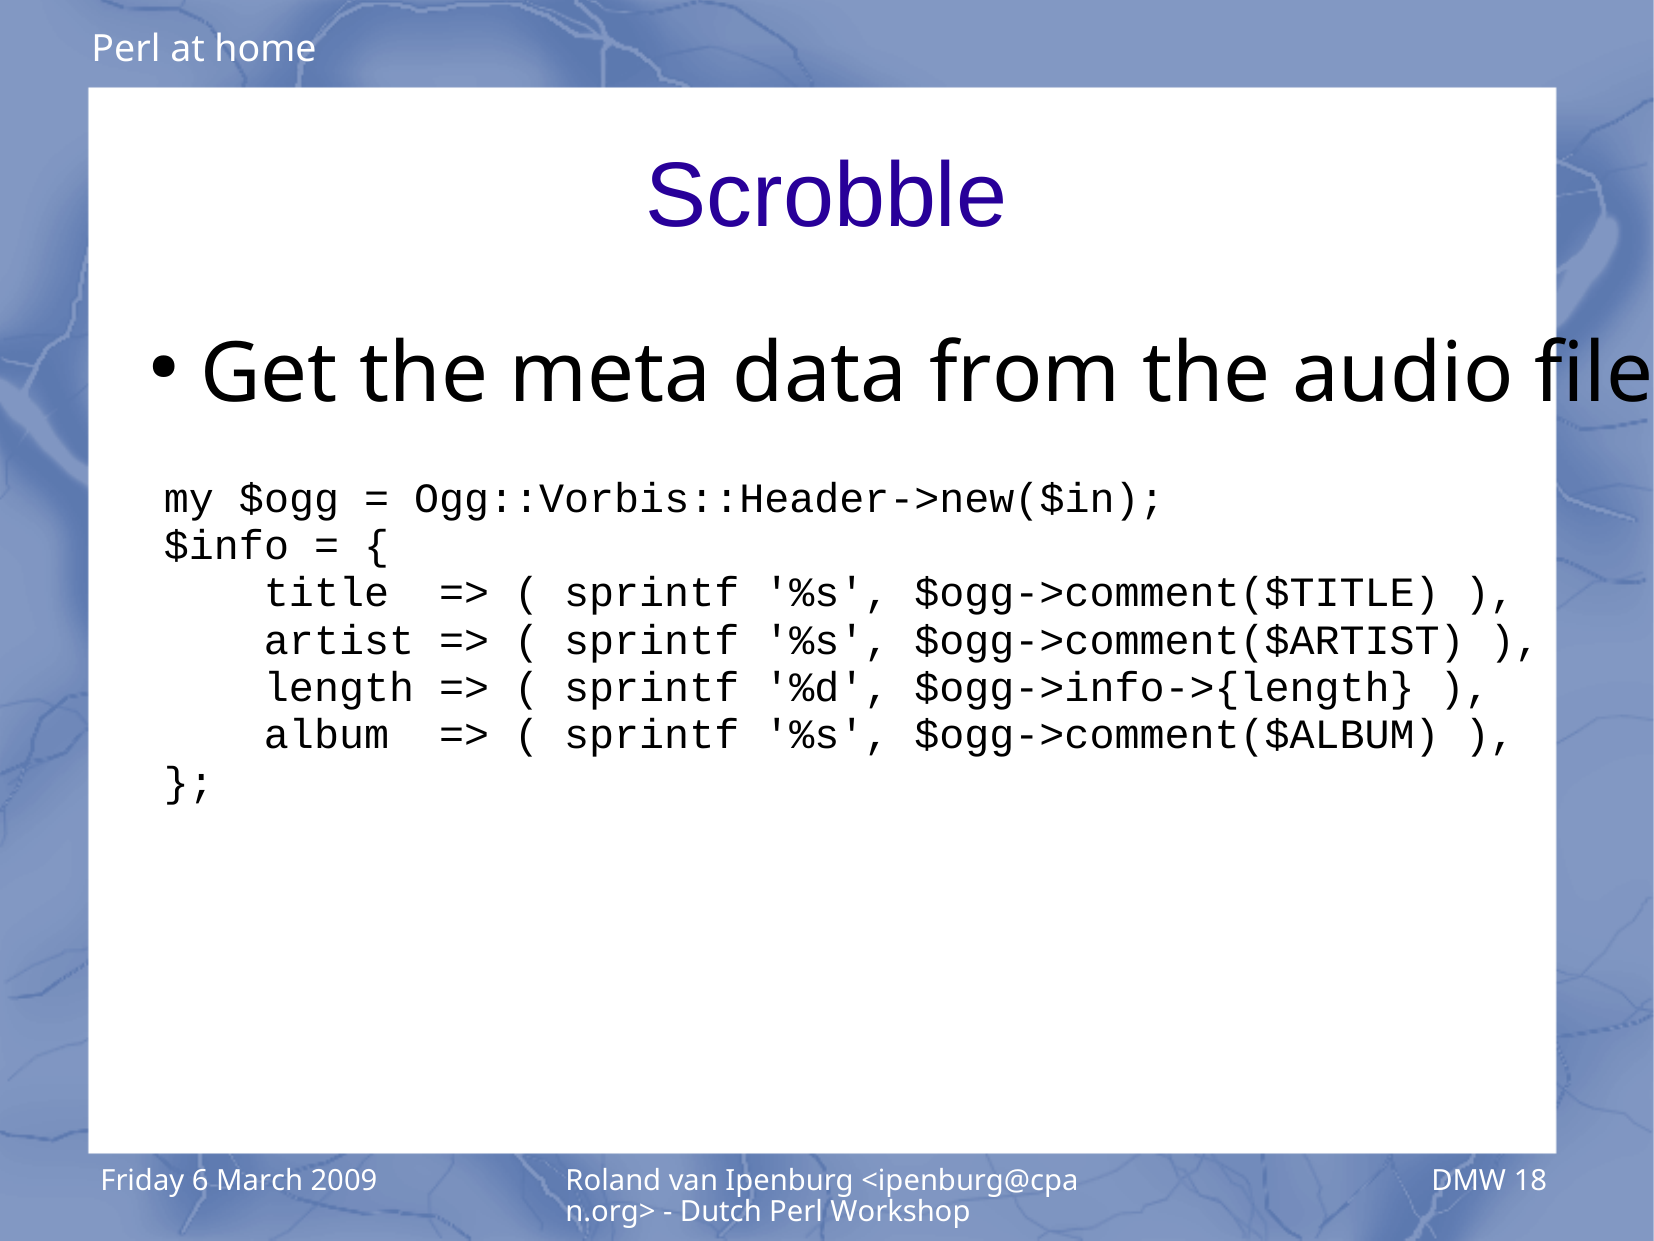

# Scrobble
 Get the meta data from the audio file
my $ogg = Ogg::Vorbis::Header->new($in);
$info = {
 title => ( sprintf '%s', $ogg->comment($TITLE) ),
 artist => ( sprintf '%s', $ogg->comment($ARTIST) ),
 length => ( sprintf '%d', $ogg->info->{length} ),
 album => ( sprintf '%s', $ogg->comment($ALBUM) ),
};
Friday 6 March 2009
Roland van Ipenburg <ipenburg@cpan.org> - Dutch Perl Workshop
18